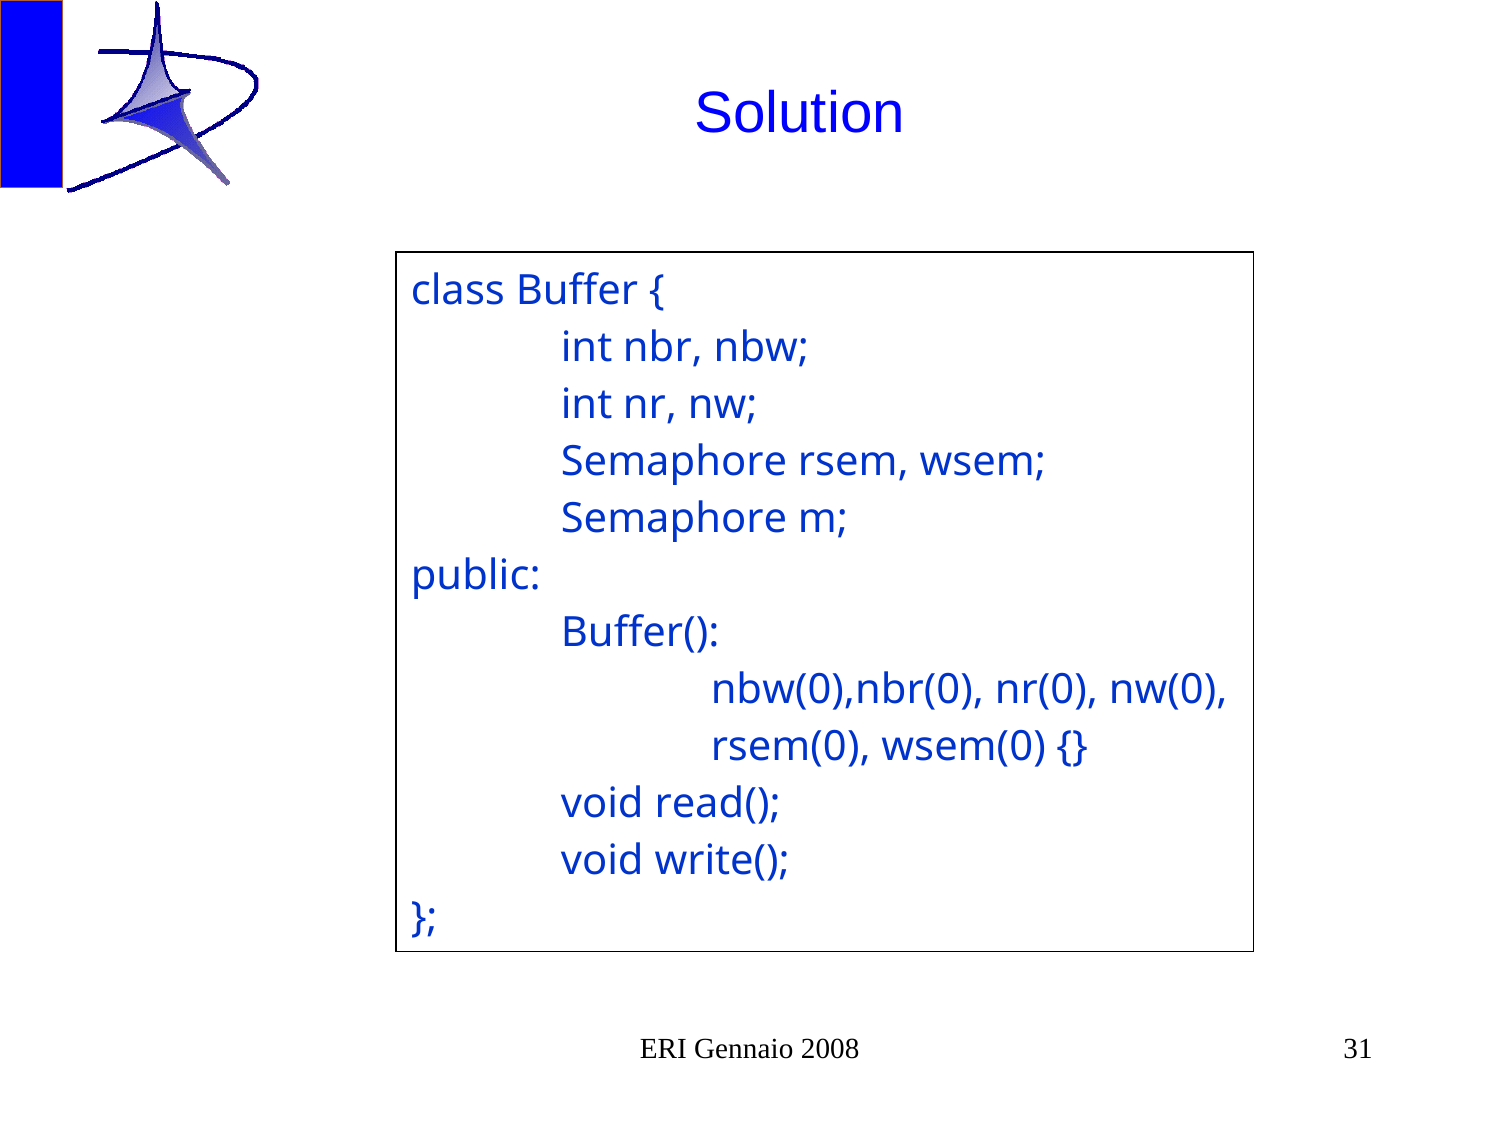

# Solution
class Buffer {
	int nbr, nbw;
	int nr, nw;
	Semaphore rsem, wsem;
	Semaphore m;
public:
	Buffer():
		nbw(0),nbr(0), nr(0), nw(0),
		rsem(0), wsem(0) {}
	void read();
	void write();
};
ERI Gennaio 2008
31